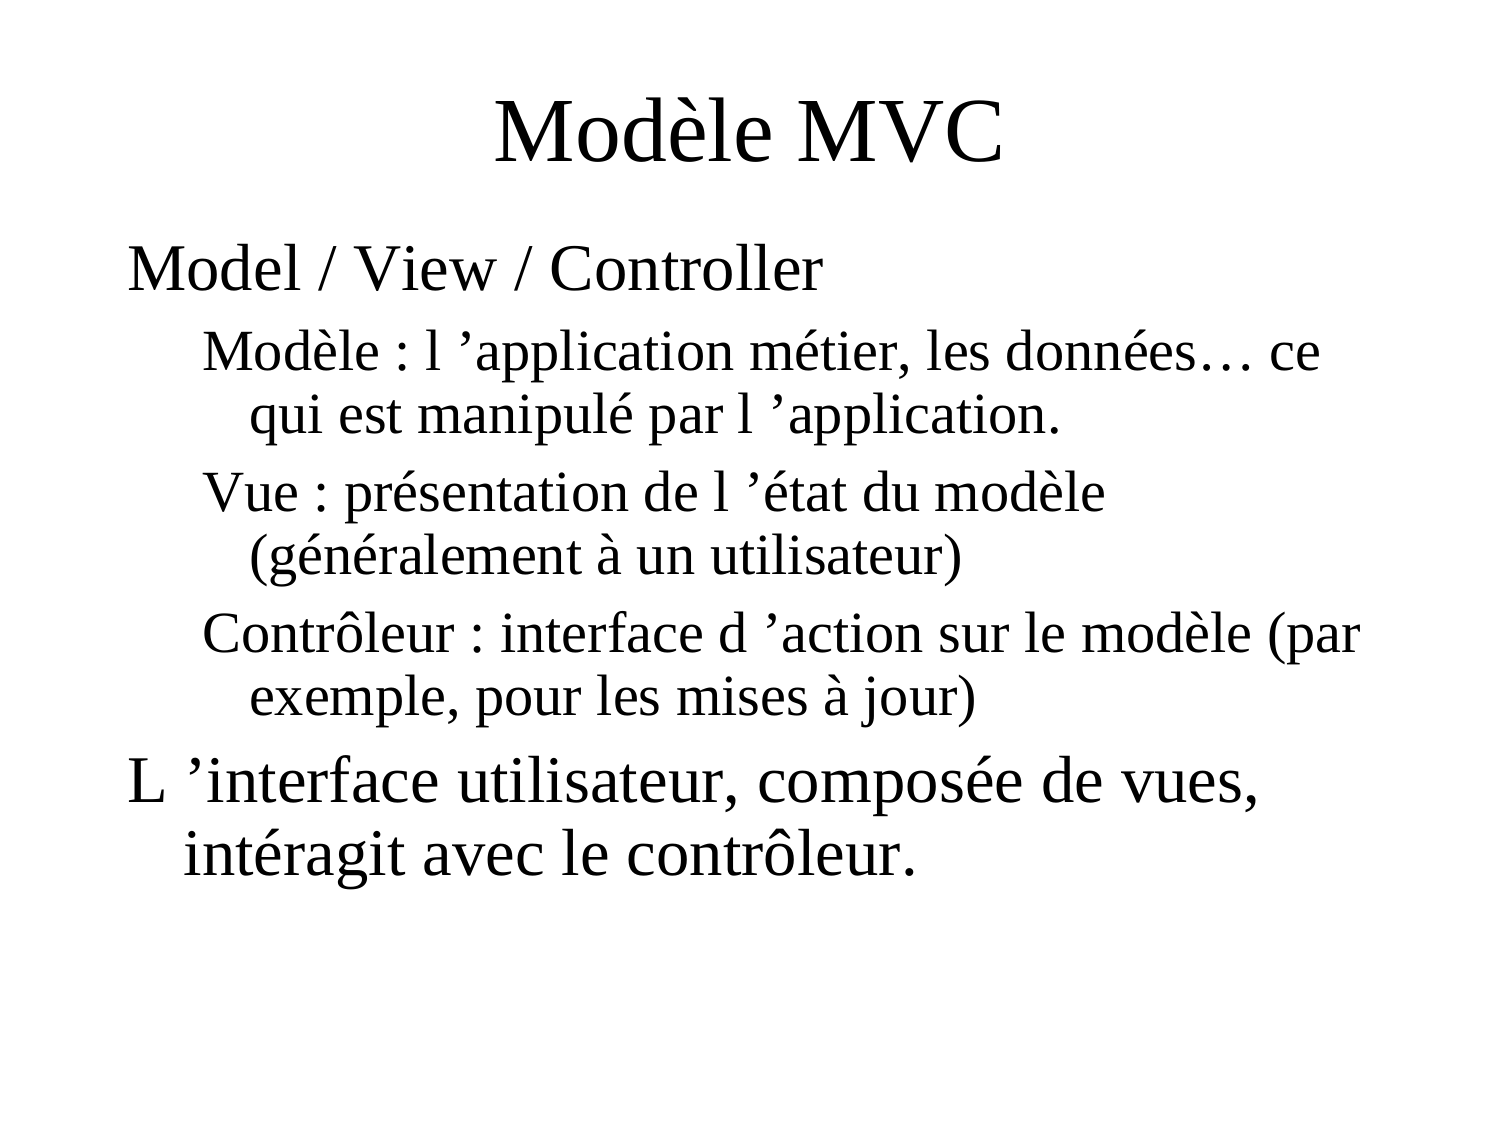

Modèle MVC
Model / View / Controller
Modèle : l ’application métier, les données… ce qui est manipulé par l ’application.
Vue : présentation de l ’état du modèle (généralement à un utilisateur)
Contrôleur : interface d ’action sur le modèle (par exemple, pour les mises à jour)
L ’interface utilisateur, composée de vues, intéragit avec le contrôleur.